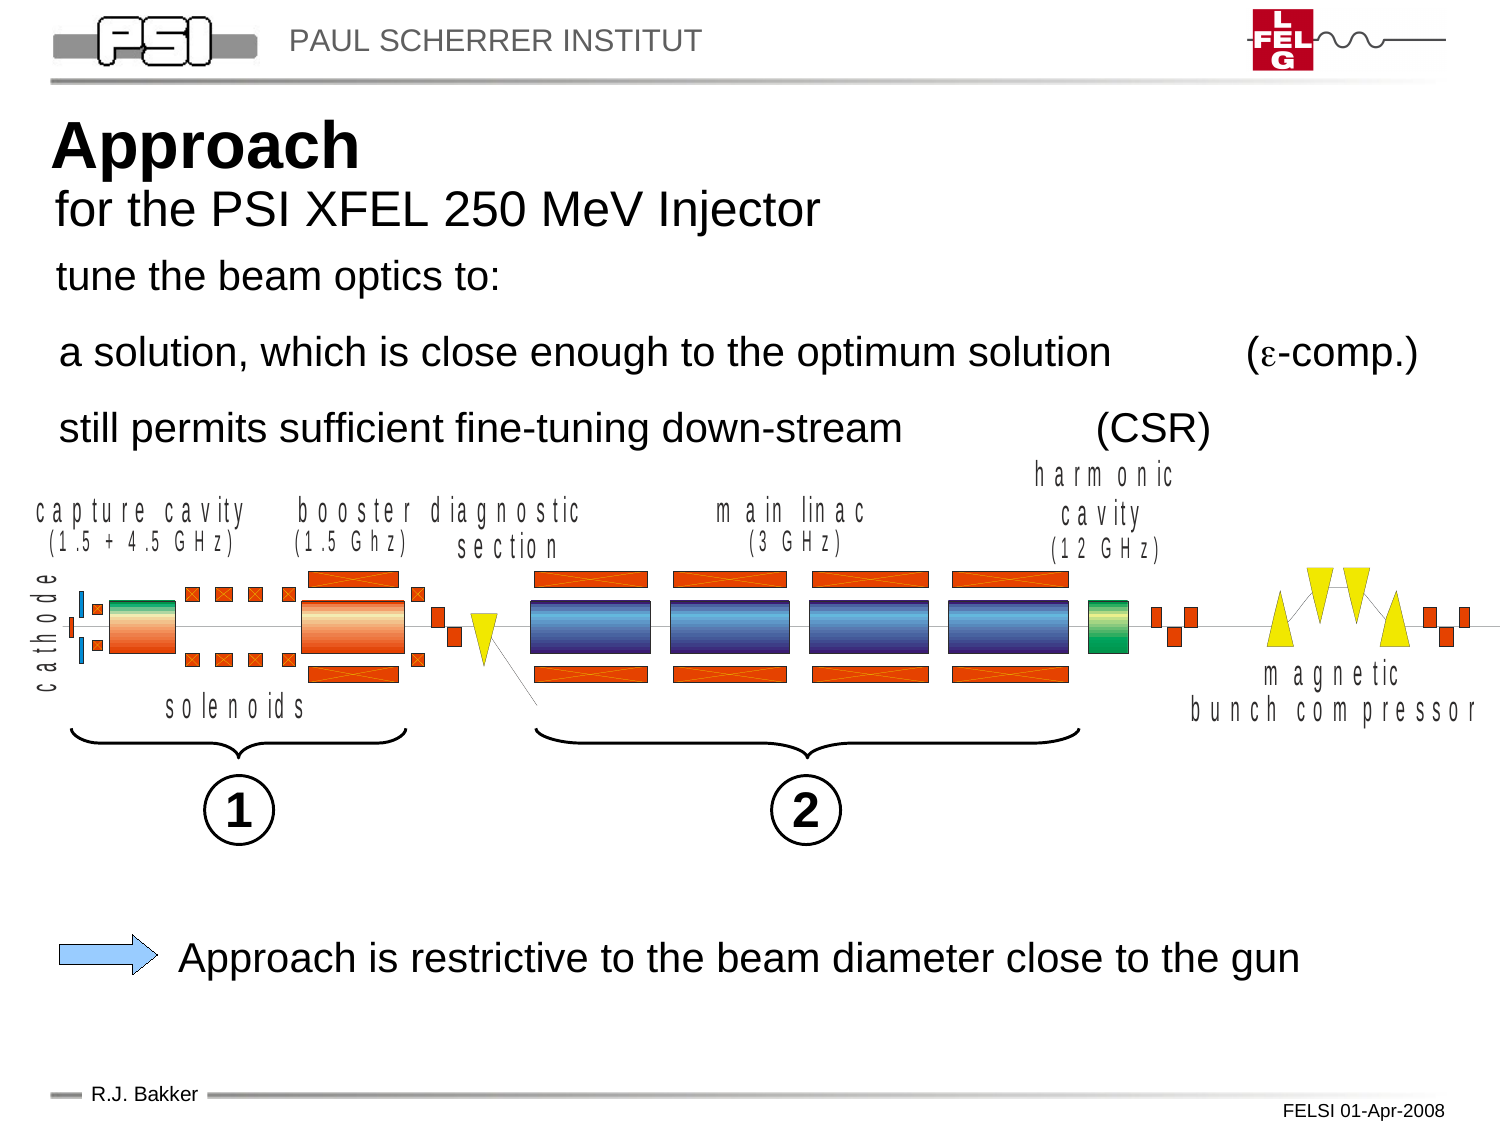

# Approach
 for the PSI XFEL 250 MeV Injector
tune the beam optics to:
a solution, which is close enough to the optimum solution 	(e-comp.)
still permits sufficient fine-tuning down-stream		(CSR)
1
2
Approach is restrictive to the beam diameter close to the gun